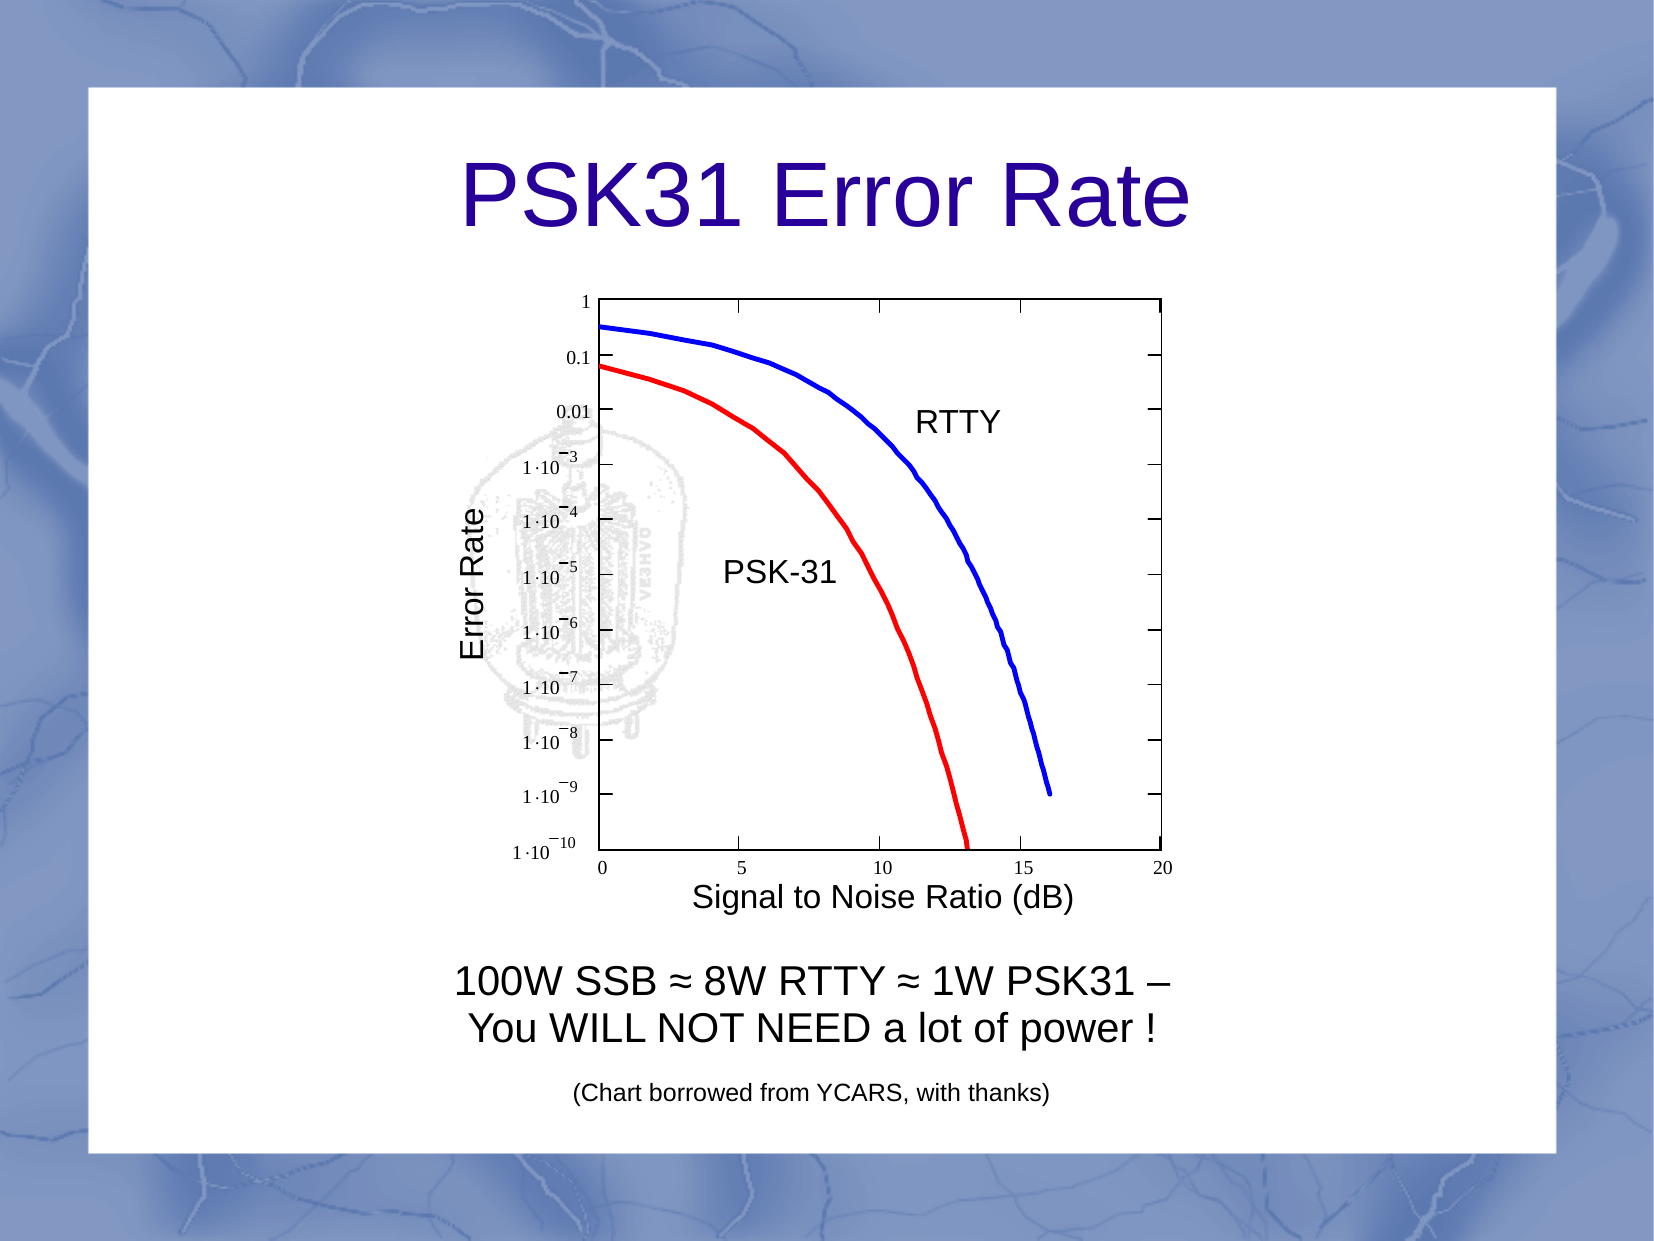

# PSK31 Error Rate
RTTY
Error Rate
PSK-31
Signal to Noise Ratio (dB)
100W SSB ≈ 8W RTTY ≈ 1W PSK31 –
You WILL NOT NEED a lot of power !
(Chart borrowed from YCARS, with thanks)